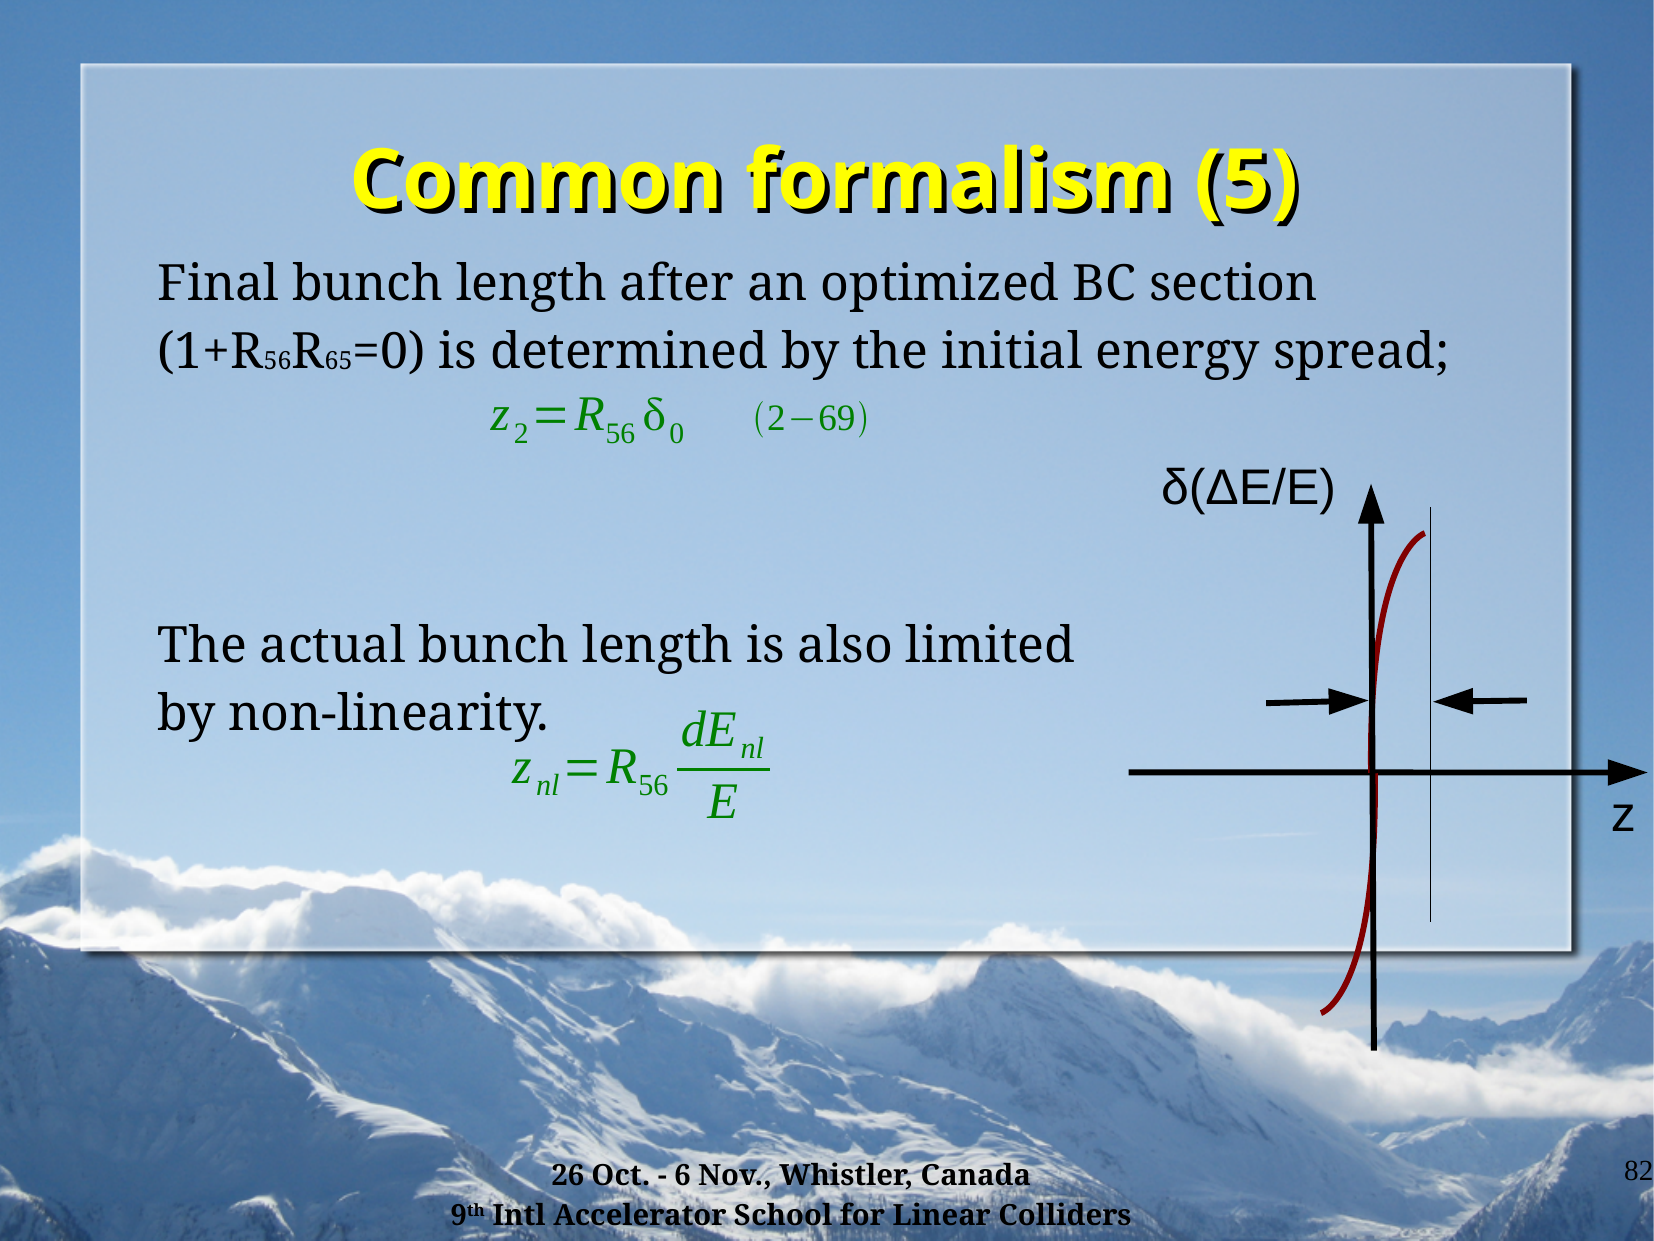

# Common formalism (5)
Final bunch length after an optimized BC section (1+R56R65=0) is determined by the initial energy spread;
The actual bunch length is also limited
by non-linearity.
δ(ΔE/E)
z
82